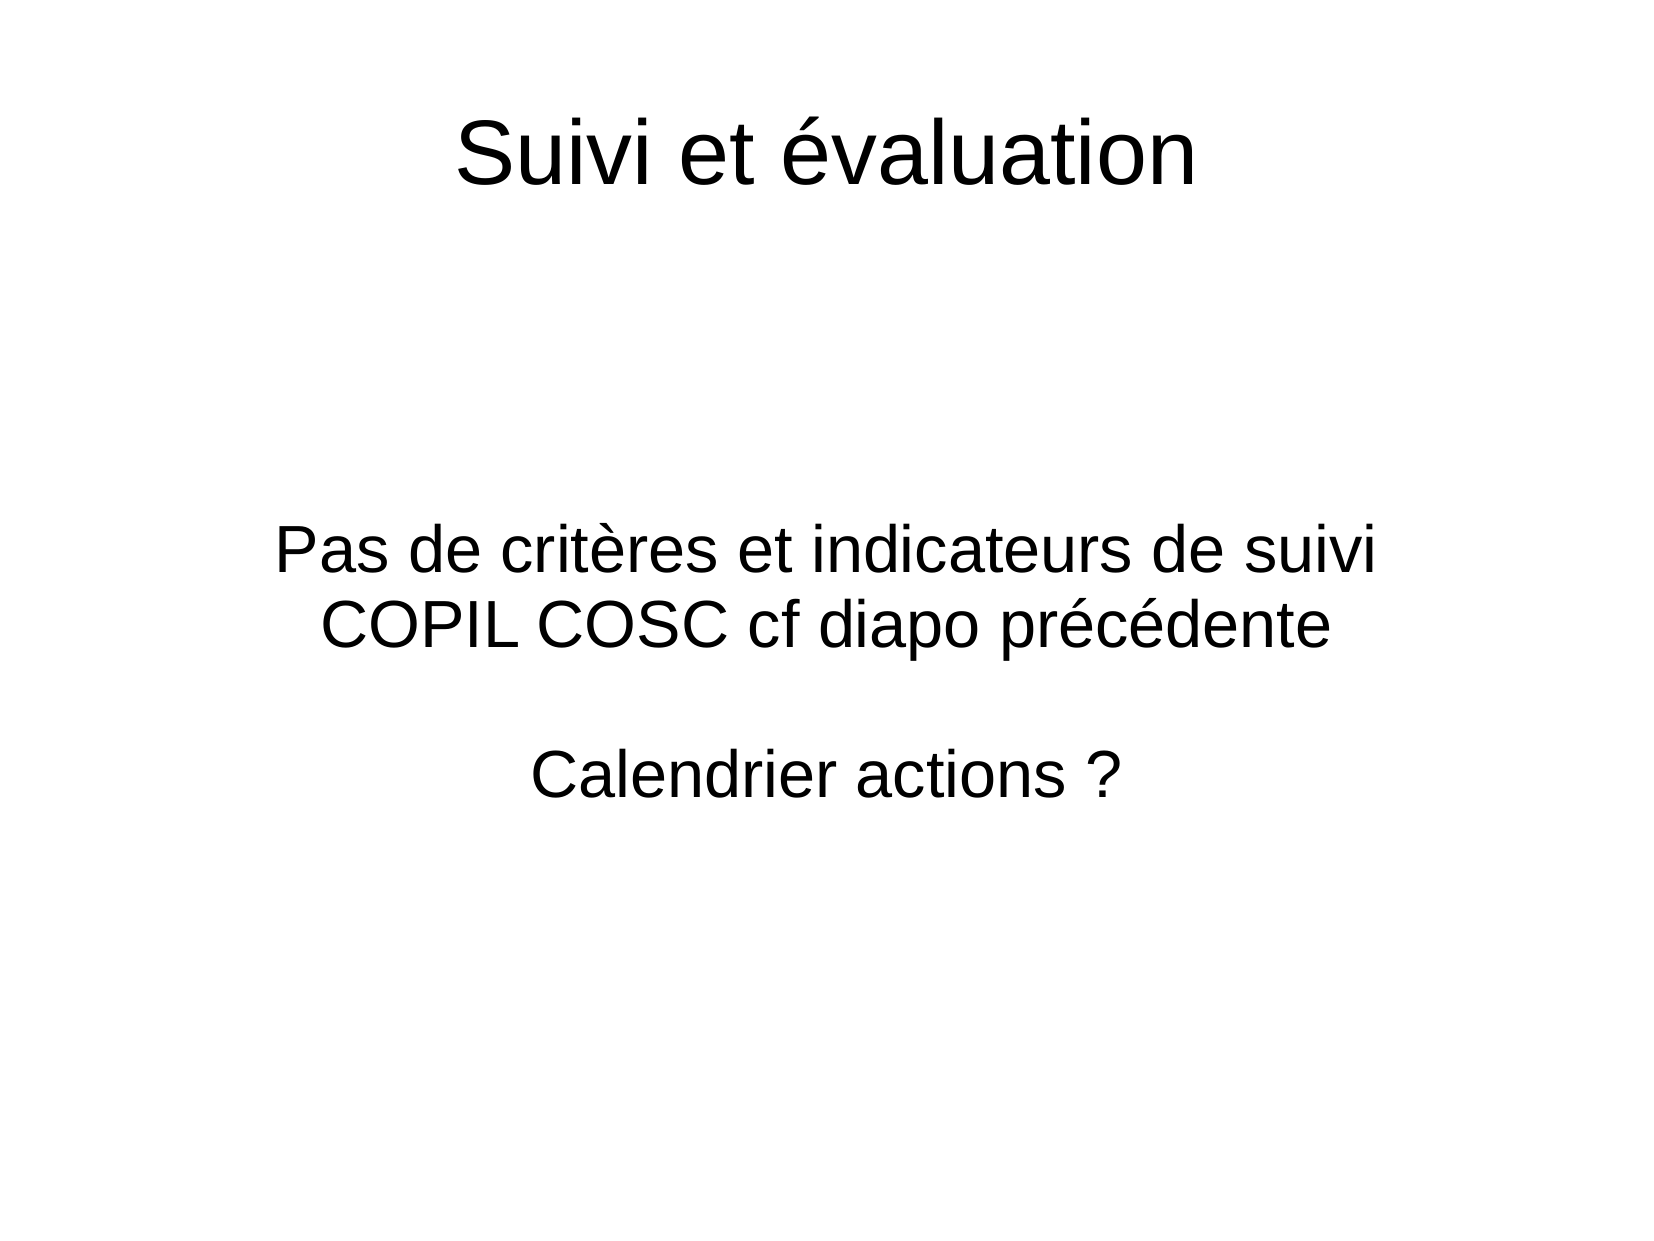

# Suivi et évaluation
Pas de critères et indicateurs de suivi
COPIL COSC cf diapo précédente
Calendrier actions ?